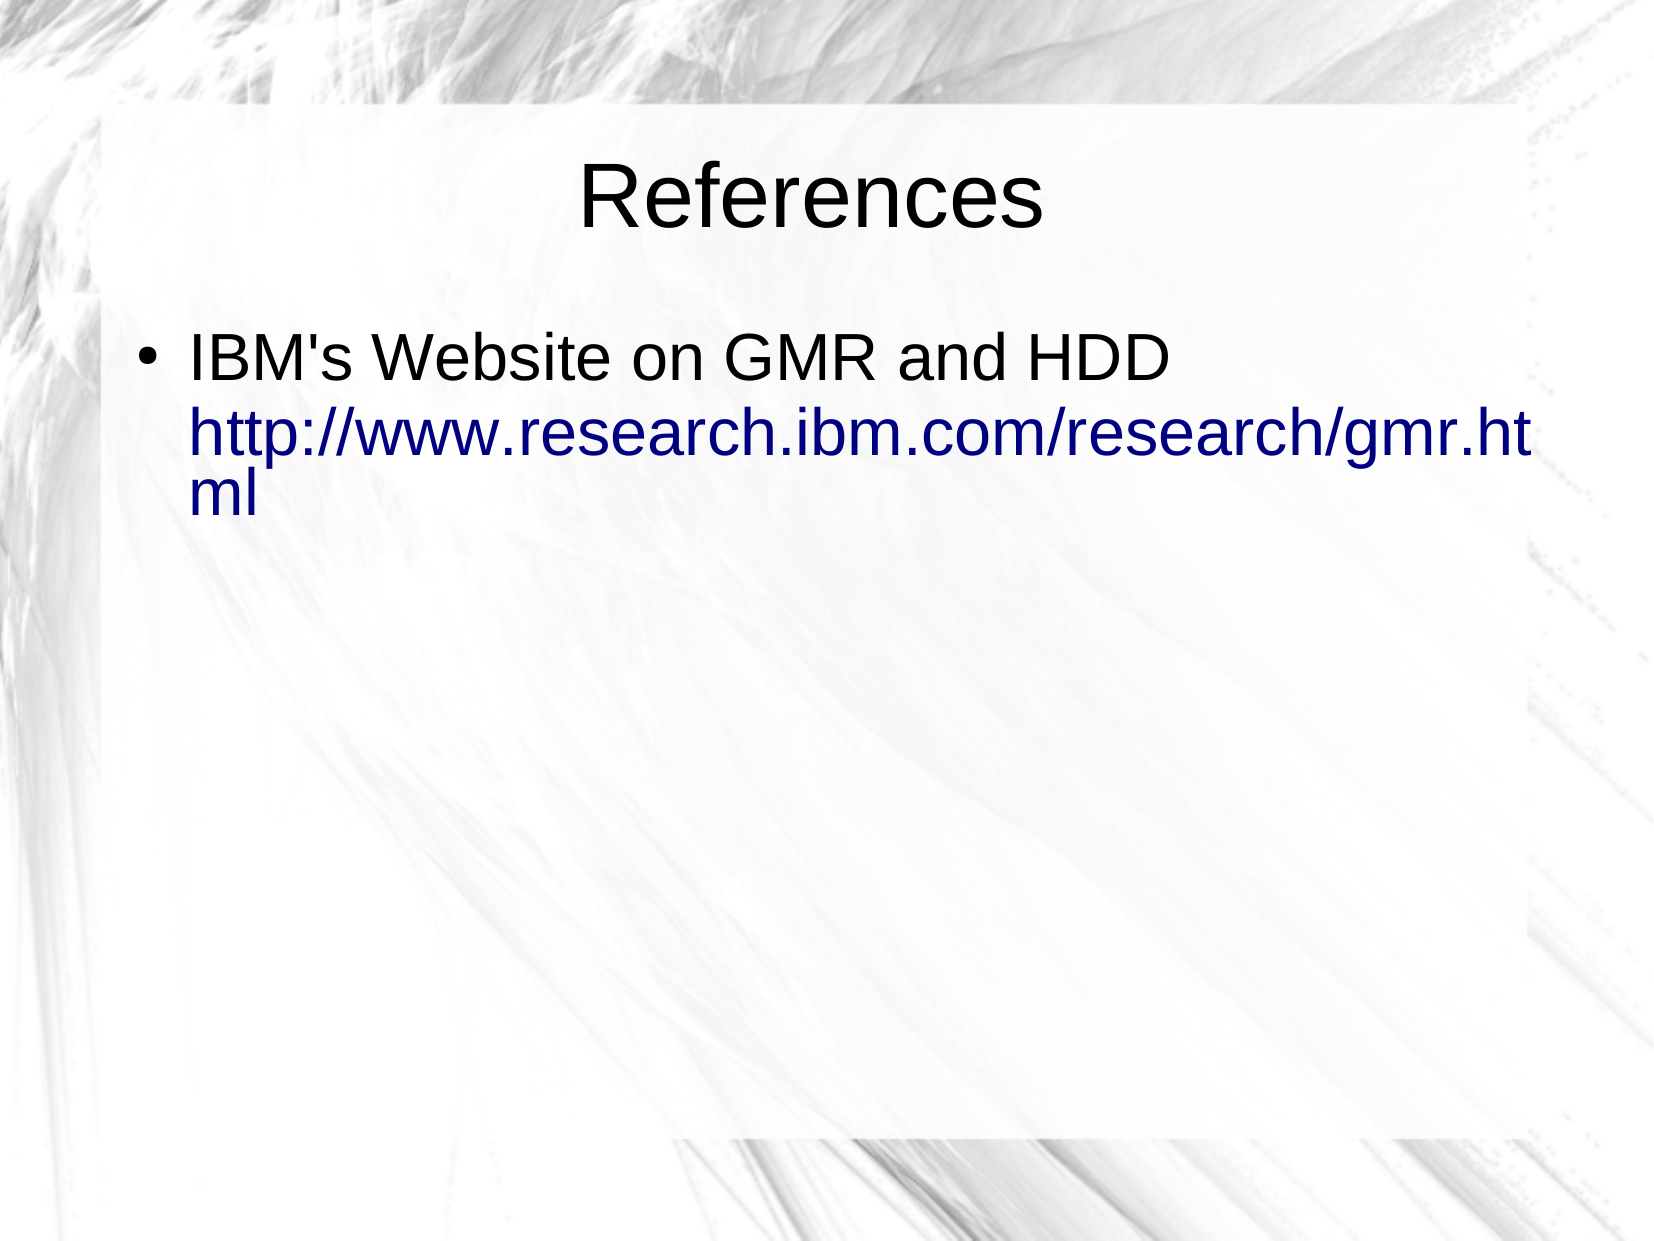

# References
IBM's Website on GMR and HDD http://www.research.ibm.com/research/gmr.html